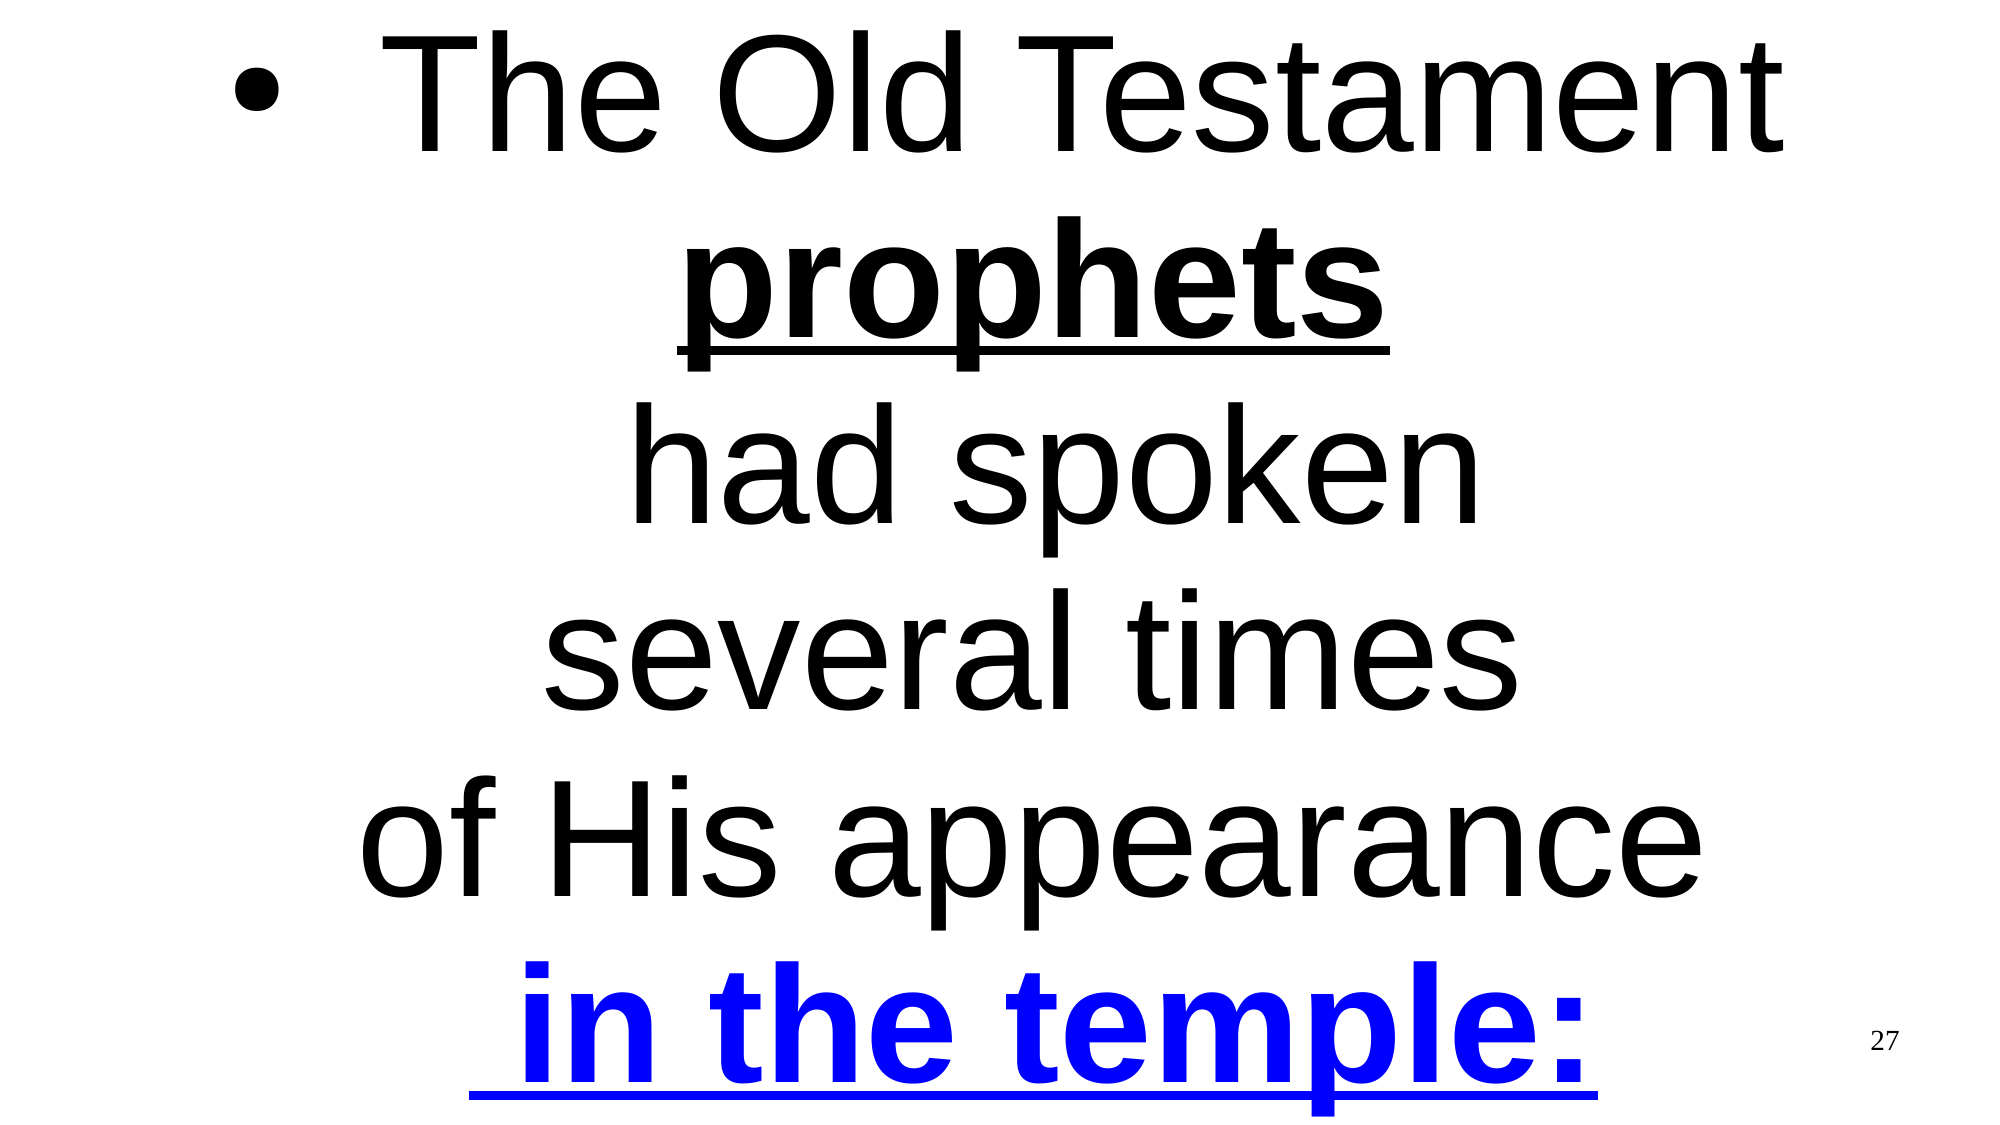

# The Old Testament prophets had spoken several times of His appearance in the temple:
27